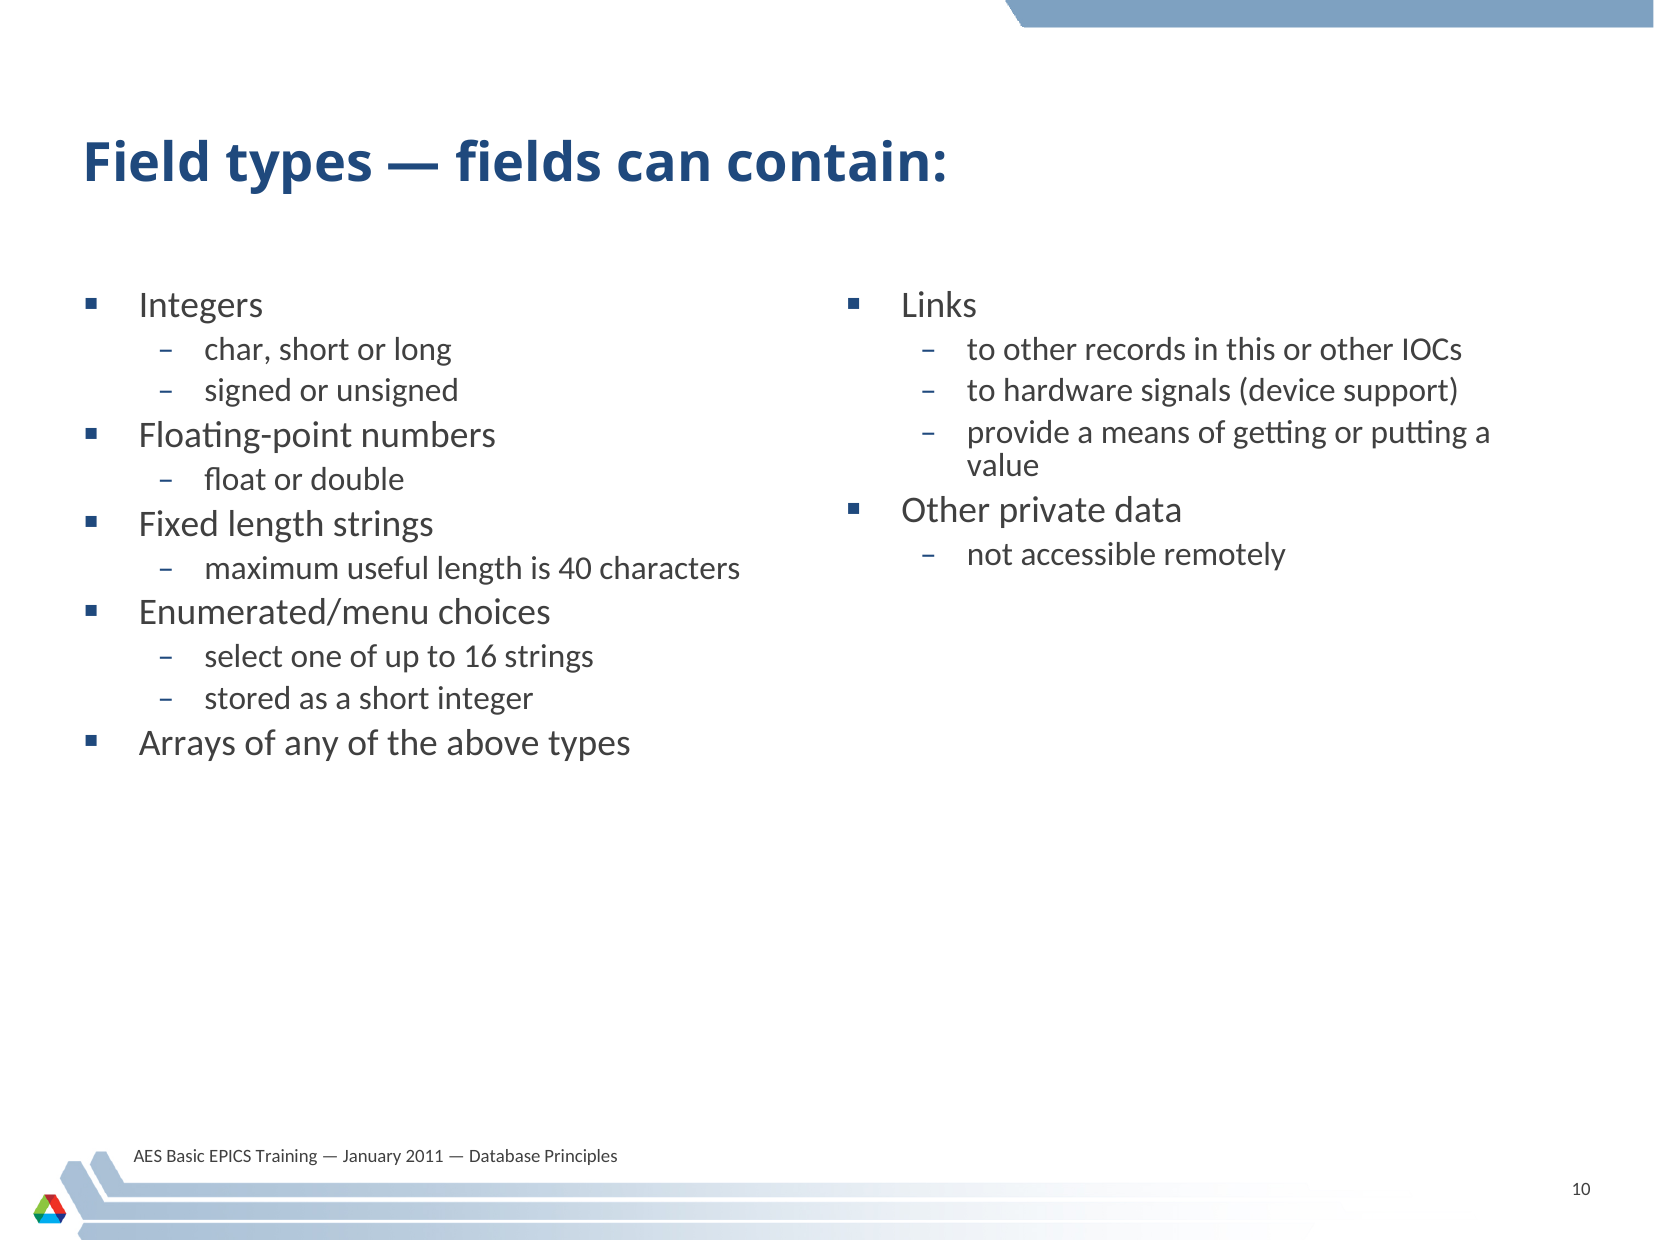

# Field types — fields can contain:
Integers
char, short or long
signed or unsigned
Floating-point numbers
float or double
Fixed length strings
maximum useful length is 40 characters
Enumerated/menu choices
select one of up to 16 strings
stored as a short integer
Arrays of any of the above types
Links
to other records in this or other IOCs
to hardware signals (device support)
provide a means of getting or putting a value
Other private data
not accessible remotely
AES Basic EPICS Training — January 2011 — Database Principles
10